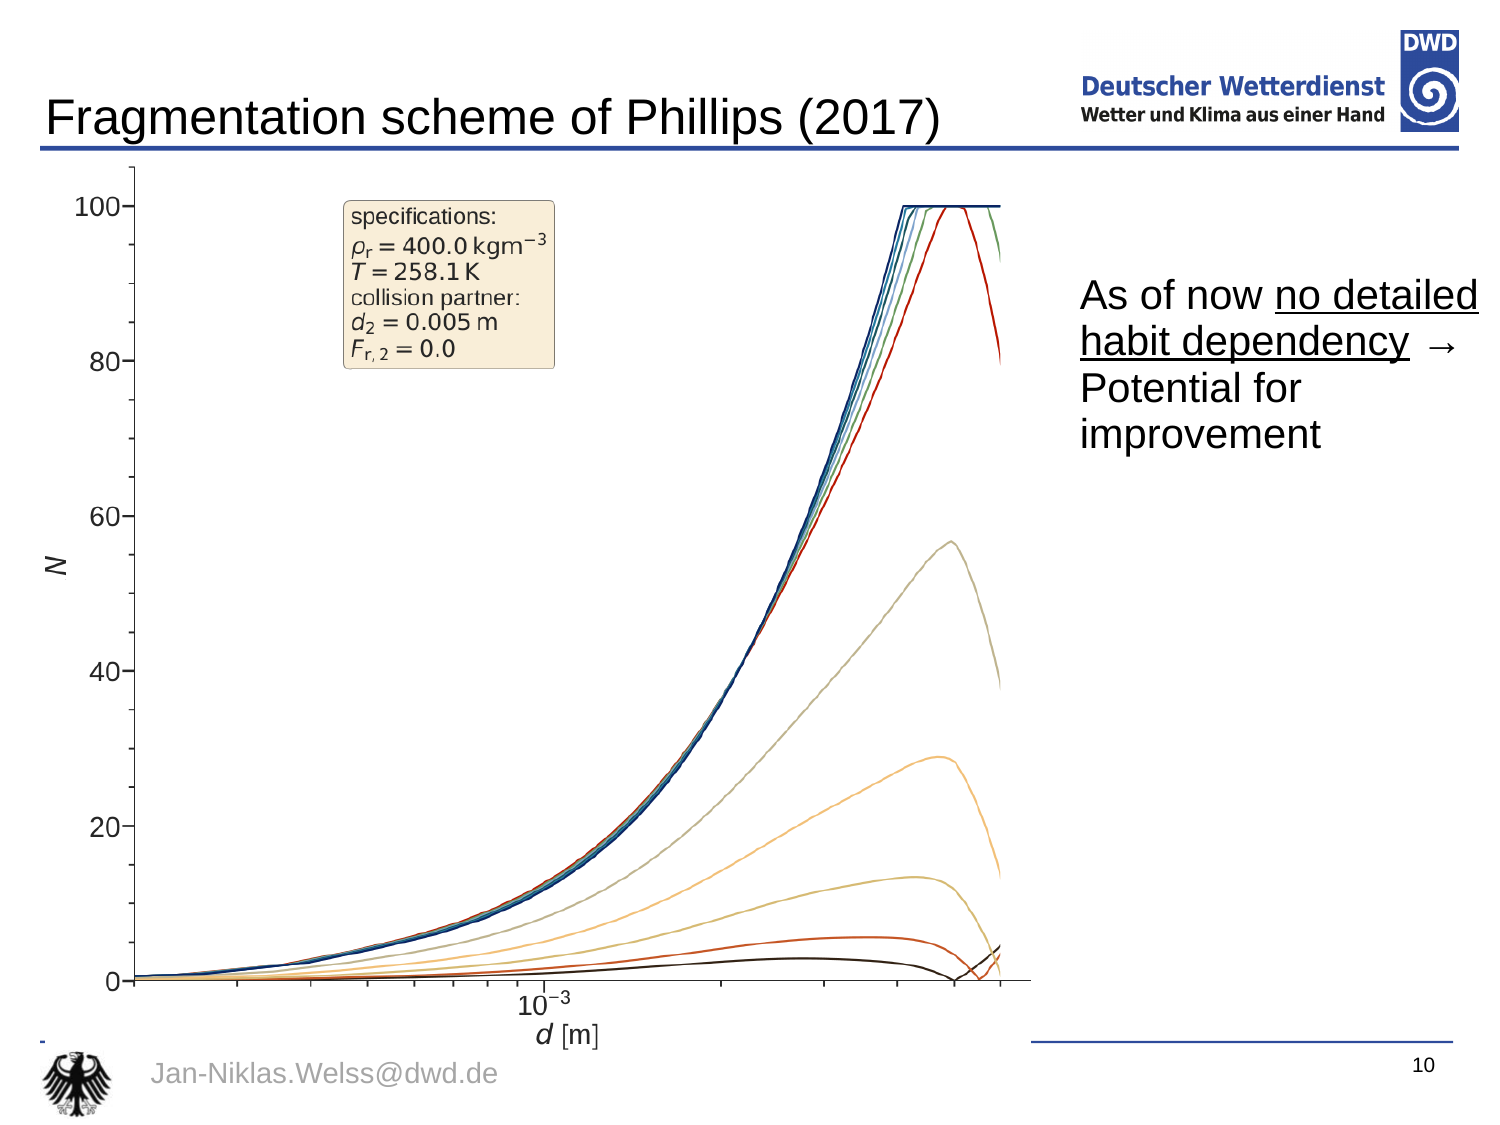

# Fragmentation scheme of Phillips (2017)
As of now no detailed habit dependency → Potential for improvement
10